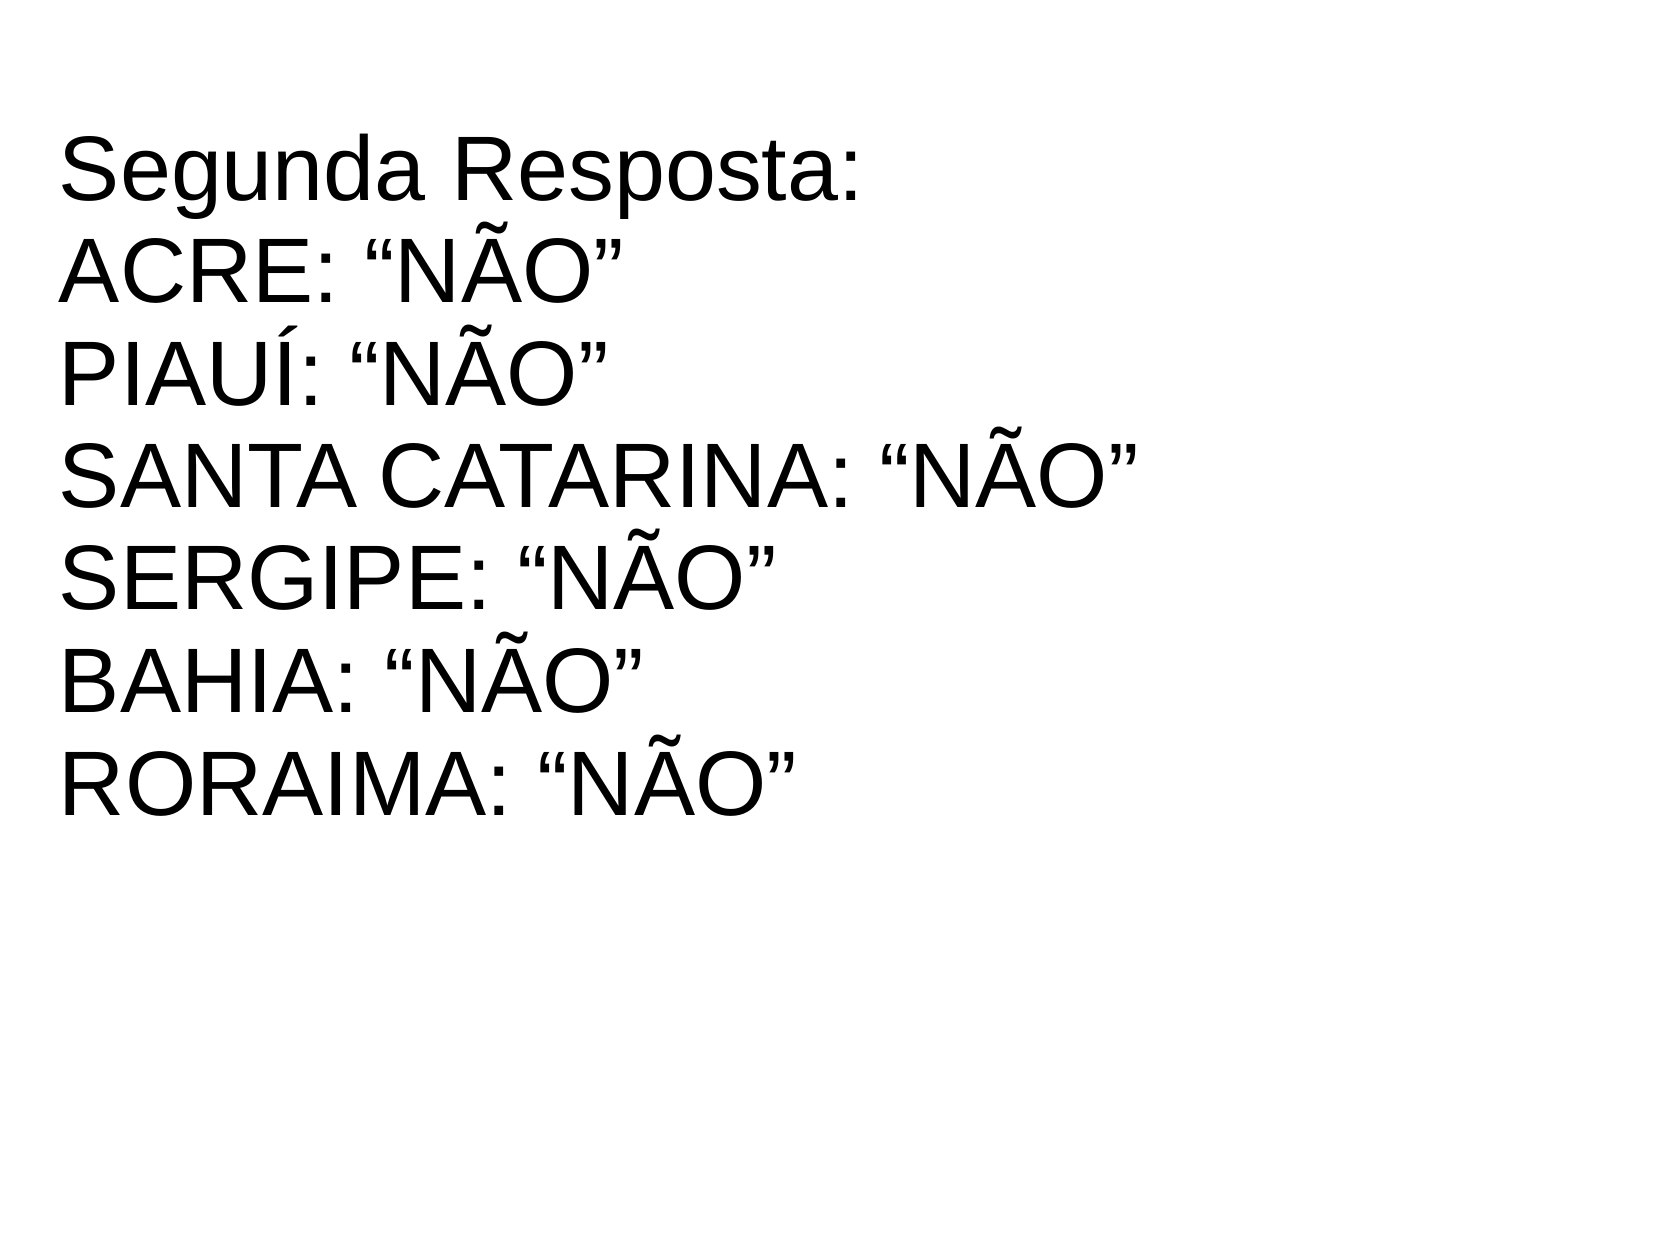

# Segunda Resposta: ACRE: “NÃO” PIAUÍ: “NÃO” SANTA CATARINA: “NÃO” SERGIPE: “NÃO” BAHIA: “NÃO” RORAIMA: “NÃO”